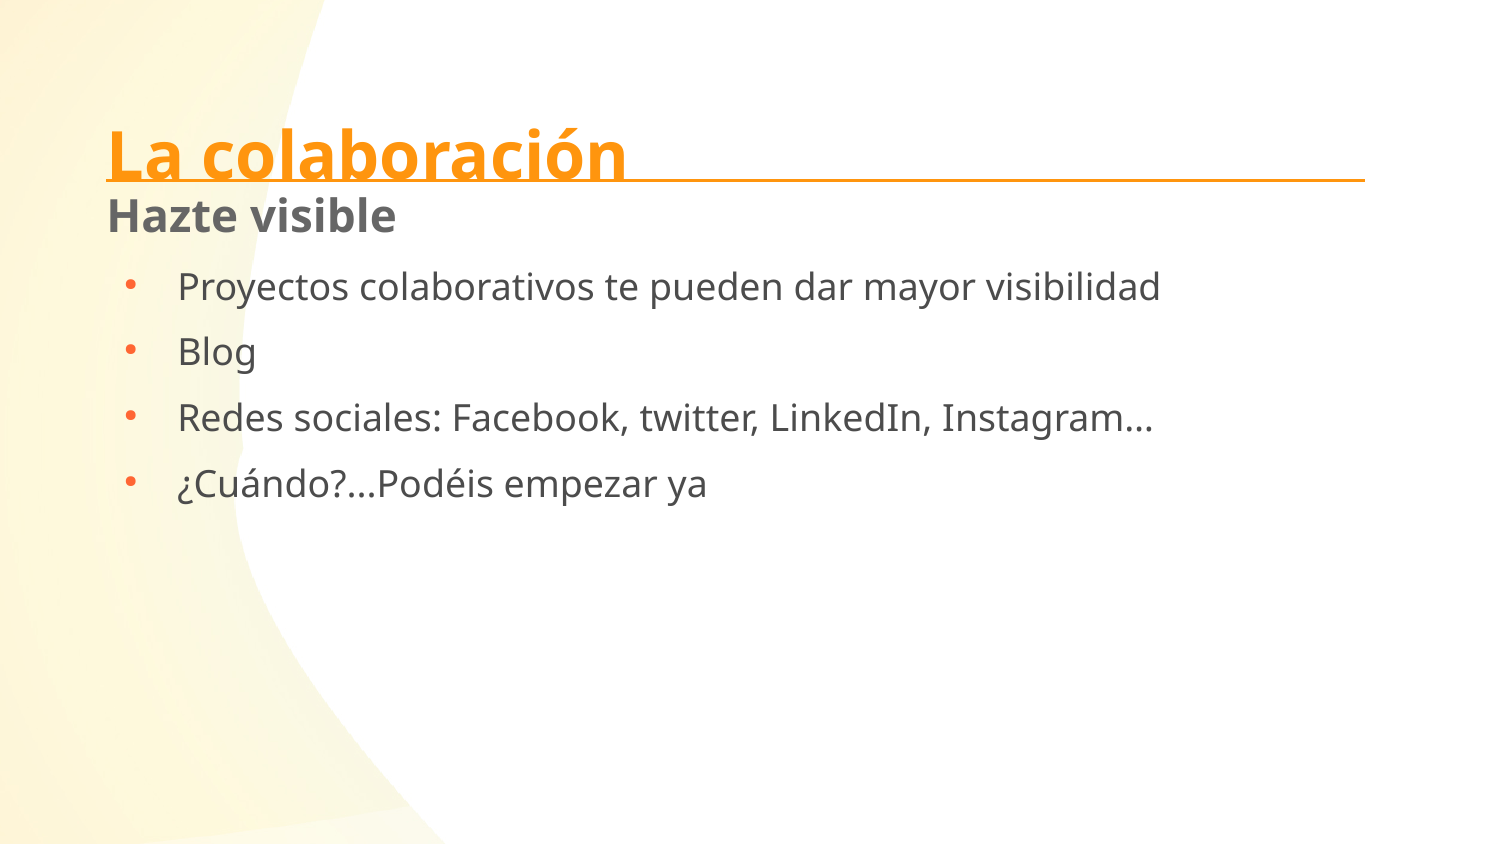

# La colaboración
Hazte visible
Proyectos colaborativos te pueden dar mayor visibilidad
Blog
Redes sociales: Facebook, twitter, LinkedIn, Instagram…
¿Cuándo?...Podéis empezar ya